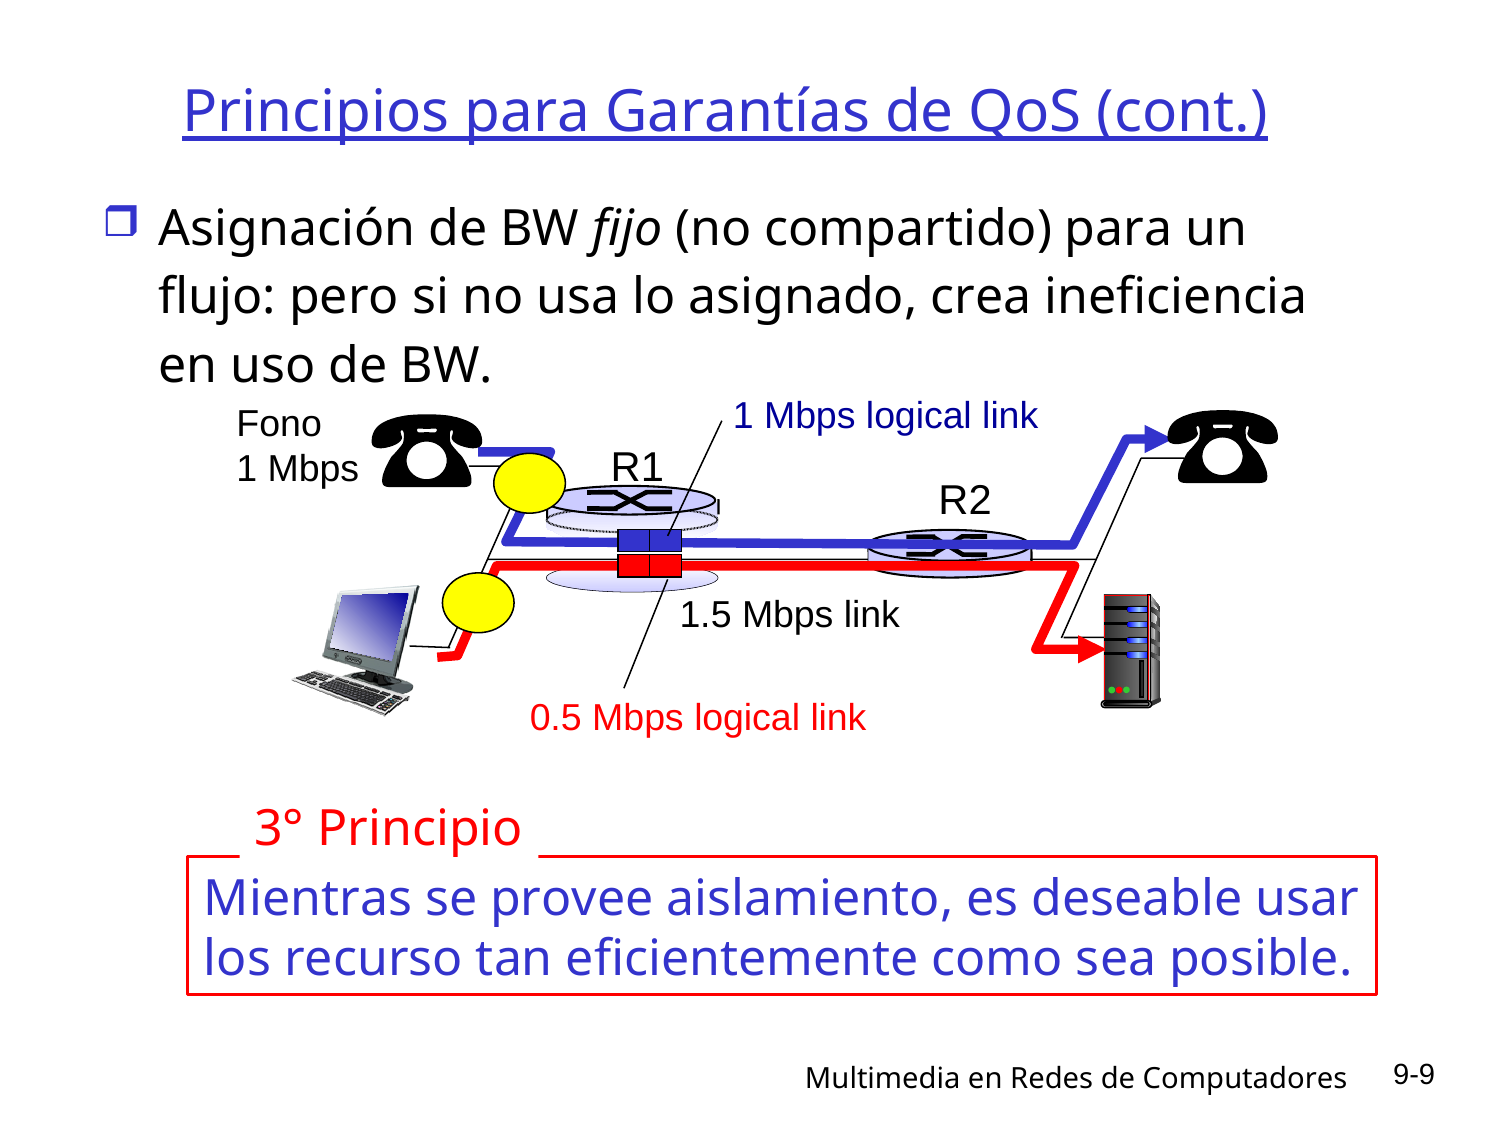

# Principios para Garantías de QoS (cont.)
Asignación de BW fijo (no compartido) para un flujo: pero si no usa lo asignado, crea ineficiencia en uso de BW.
1 Mbps logical link
Fono
1 Mbps
R1
R2
1.5 Mbps link
0.5 Mbps logical link
3° Principio
Mientras se provee aislamiento, es deseable usar
los recurso tan eficientemente como sea posible.
9